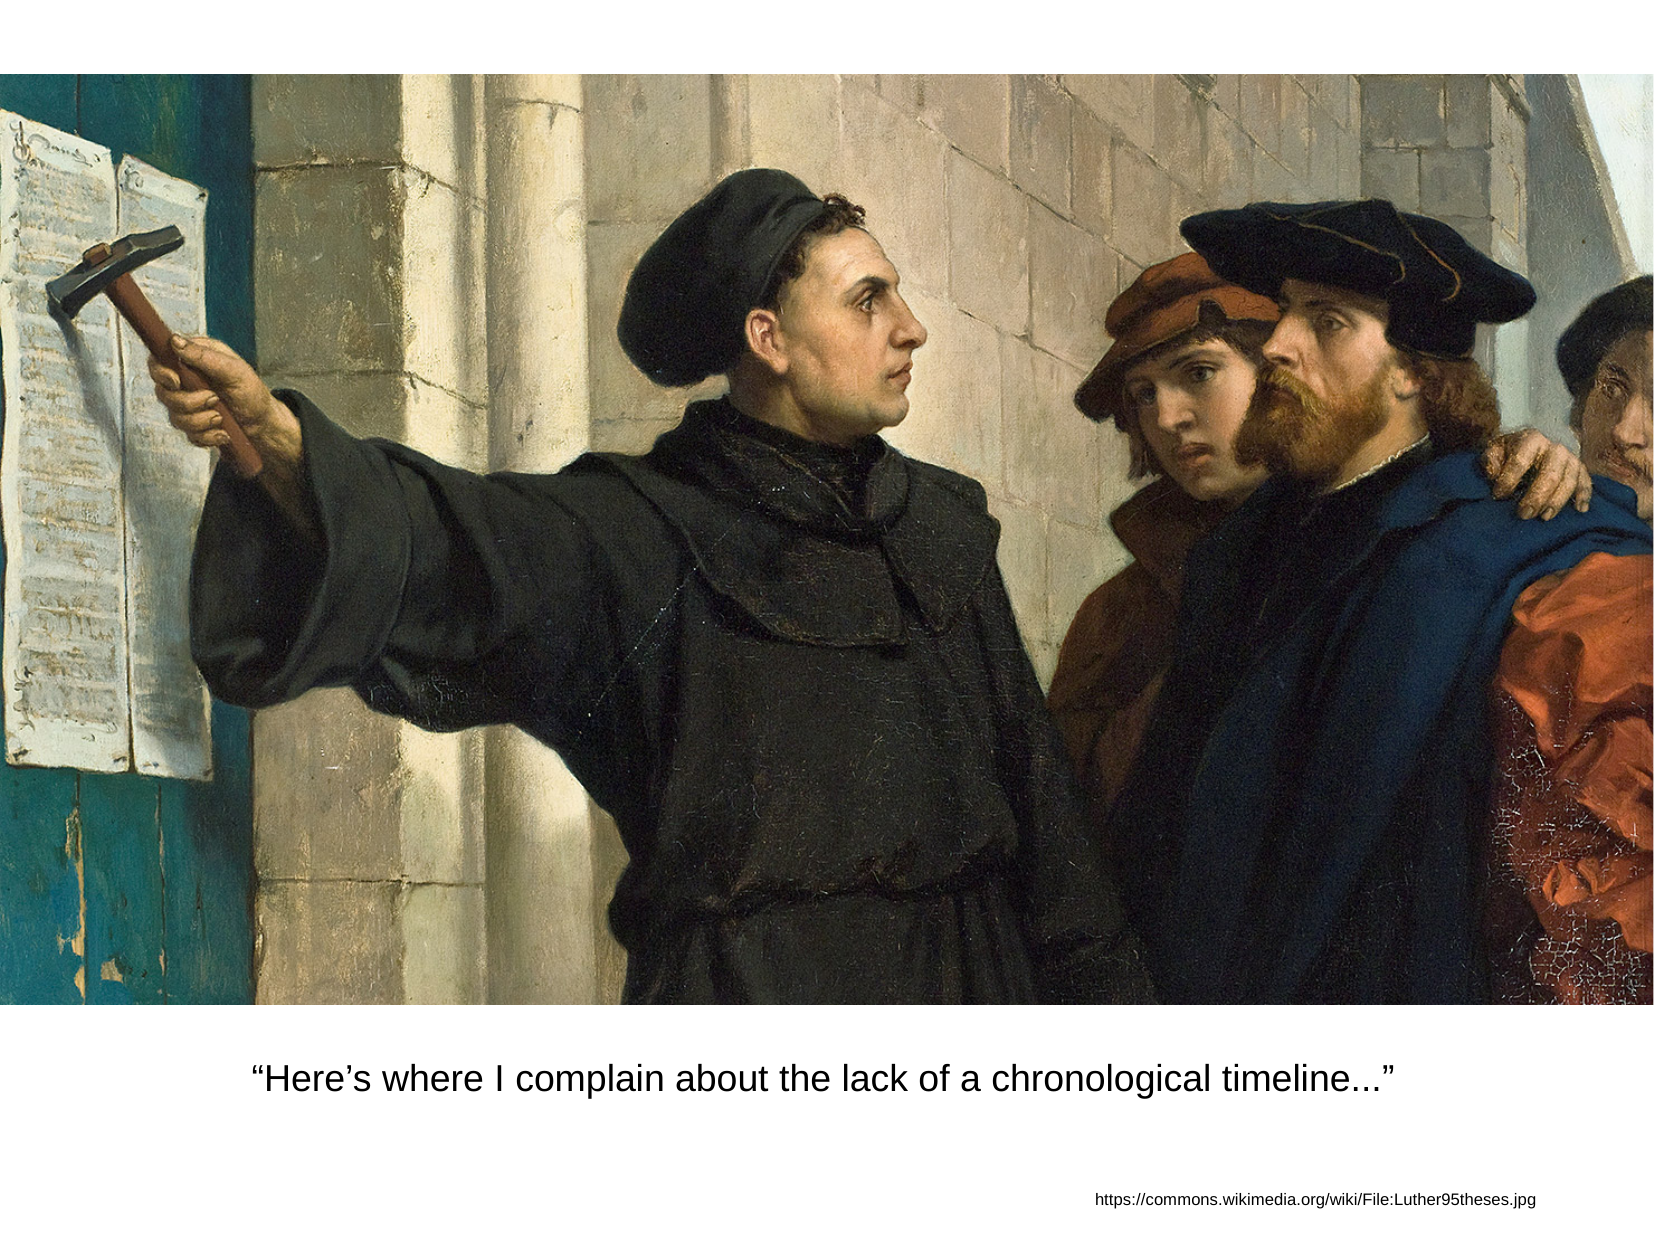

“Here’s where I complain about the lack of a chronological timeline...”
https://commons.wikimedia.org/wiki/File:Luther95theses.jpg